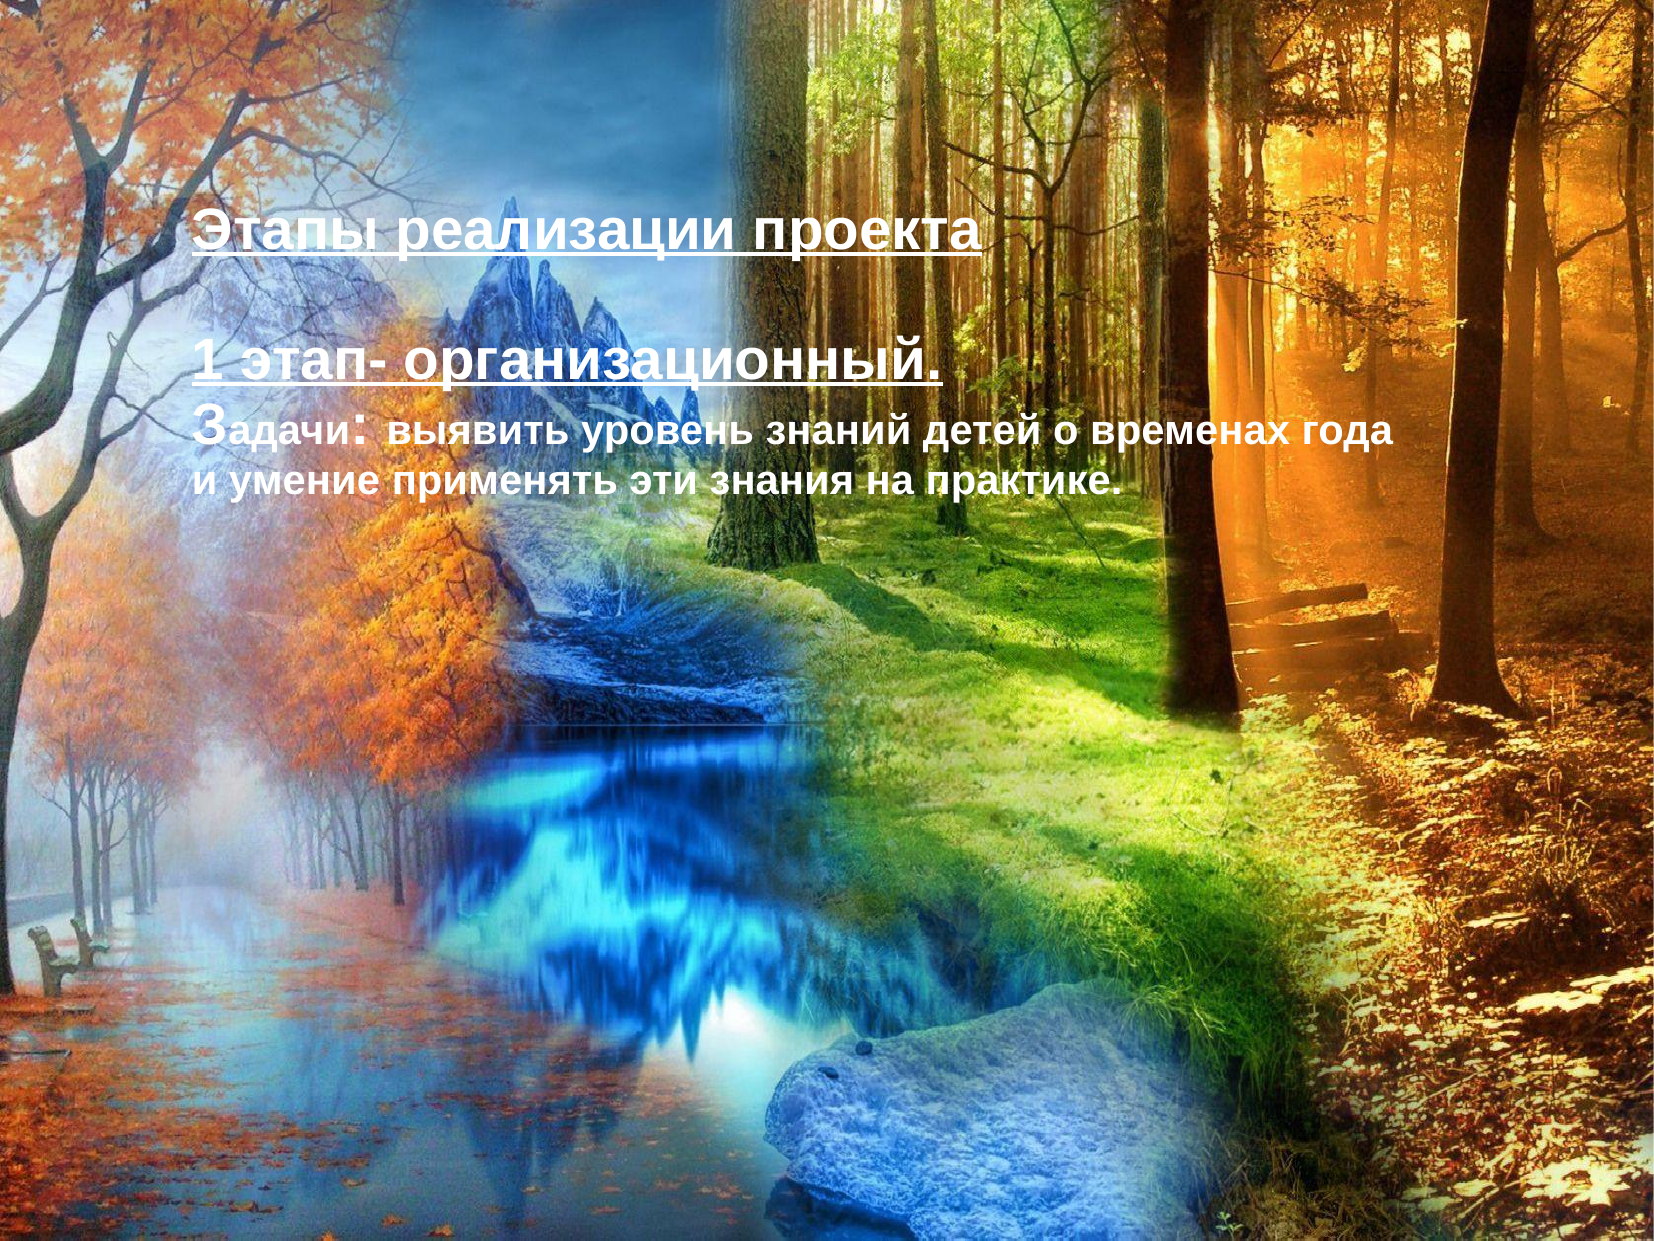

Этапы реализации проекта
1 этап- организационный.
Задачи: выявить уровень знаний детей о временах года
и умение применять эти знания на практике.